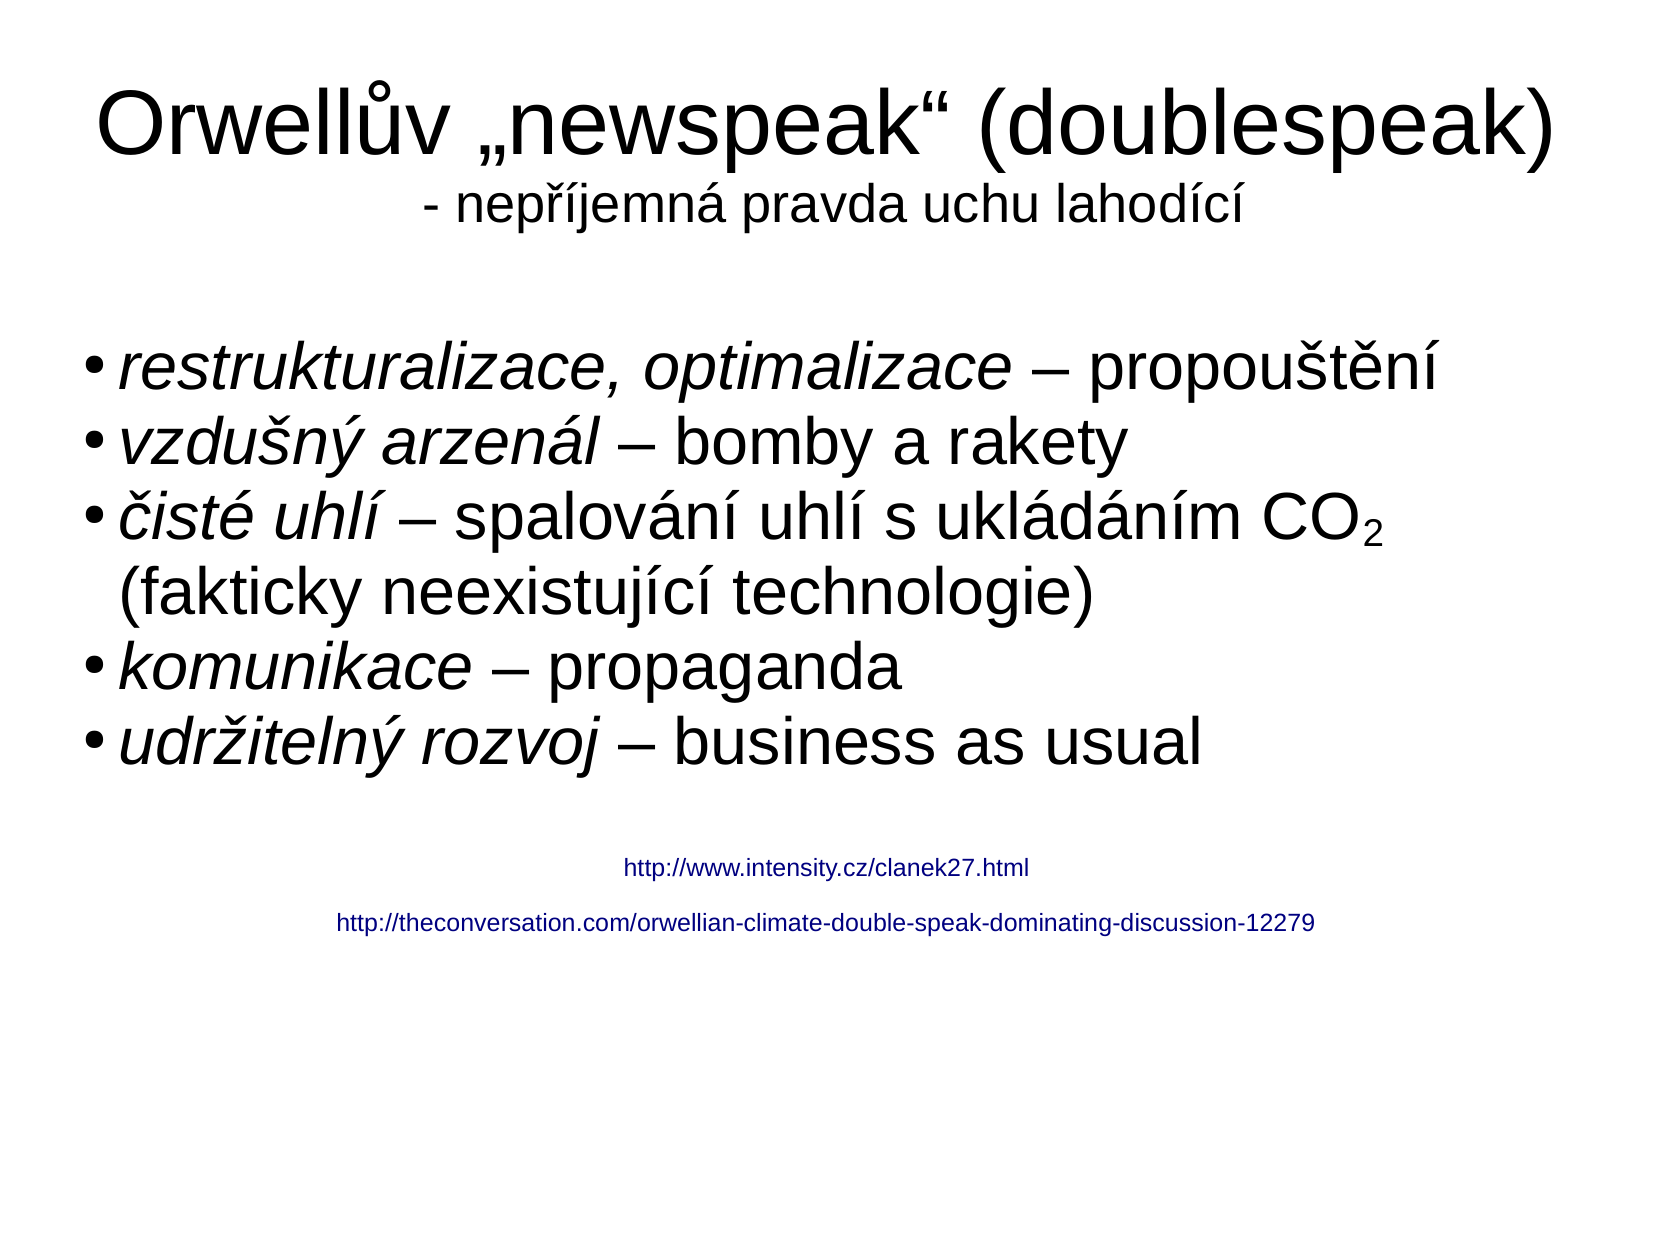

# Orwellův „newspeak“ (doublespeak) - nepříjemná pravda uchu lahodící
restrukturalizace, optimalizace – propouštění
vzdušný arzenál – bomby a rakety
čisté uhlí – spalování uhlí s ukládáním CO2
(fakticky neexistující technologie)
komunikace – propaganda
udržitelný rozvoj – business as usual
http://www.intensity.cz/clanek27.html
http://theconversation.com/orwellian-climate-double-speak-dominating-discussion-12279